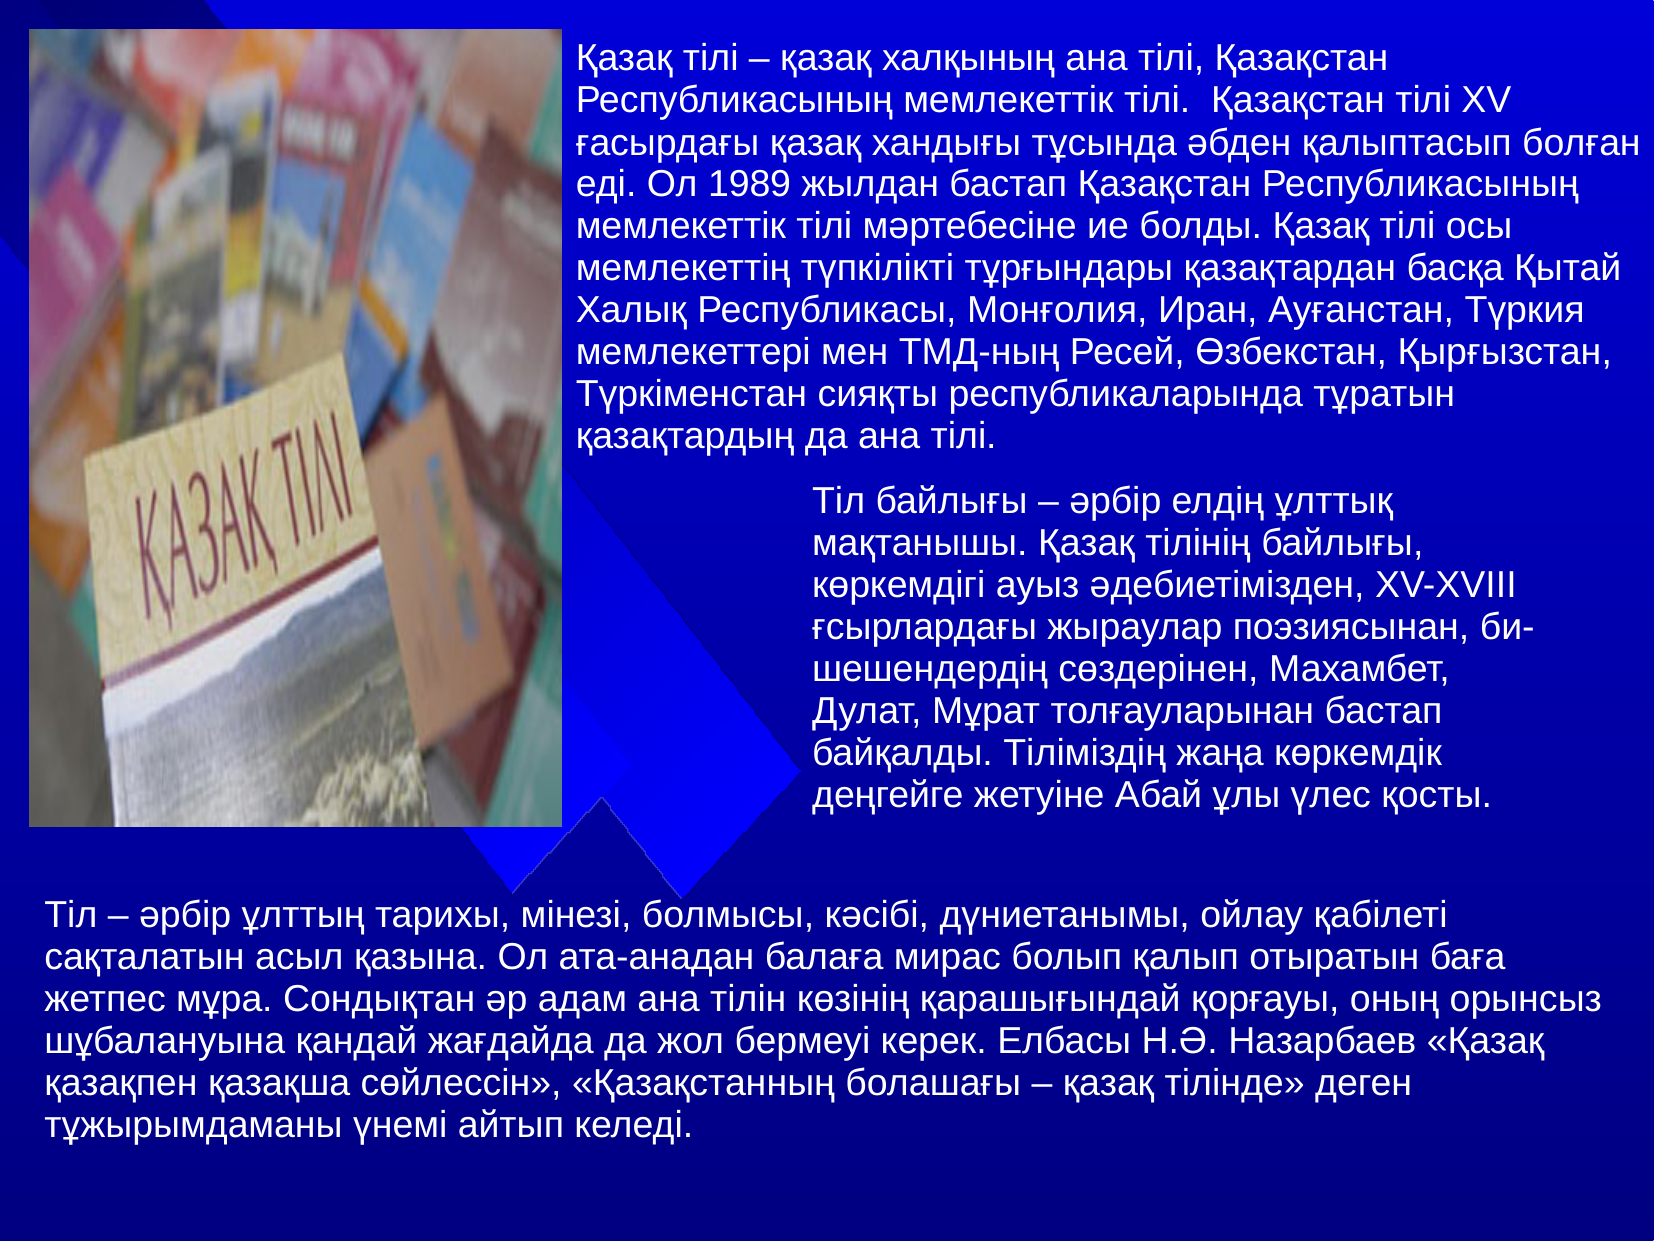

Қазақ тілі – қазақ халқының ана тілі, Қазақстан Республикасының мемлекеттік тілі. Қазақстан тілі XV ғасырдағы қазақ хандығы тұсында әбден қалыптасып болған еді. Ол 1989 жылдан бастап Қазақстан Республикасының мемлекеттік тілі мәртебесіне ие болды. Қазақ тілі осы мемлекеттің түпкілікті тұрғындары қазақтардан басқа Қытай Халық Республикасы, Монғолия, Иран, Ауғанстан, Түркия мемлекеттері мен ТМД-ның Ресей, Өзбекстан, Қырғызстан, Түркіменстан сияқты республикаларында тұратын қазақтардың да ана тілі.
Тіл байлығы – әрбір елдің ұлттық мақтанышы. Қазақ тілінің байлығы, көркемдігі ауыз әдебиетімізден, ХV-ХVІІІ ғсырлардағы жыраулар поэзиясынан, би-шешендердің сөздерінен, Махамбет, Дулат, Мұрат толғауларынан бастап байқалды. Тіліміздің жаңа көркемдік деңгейге жетуіне Абай ұлы үлес қосты.
Тіл – әрбір ұлттың тарихы, мінезі, болмысы, кәсібі, дүниетанымы, ойлау қабілеті сақталатын асыл қазына. Ол ата-анадан балаға мирас болып қалып отыратын баға жетпес мұра. Сондықтан әр адам ана тілін көзінің қарашығындай қорғауы, оның орынсыз шұбалануына қандай жағдайда да жол бермеуі керек. Елбасы Н.Ә. Назарбаев «Қазақ қазақпен қазақша сөйлессін», «Қазақстанның болашағы – қазақ тілінде» деген тұжырымдаманы үнемі айтып келеді.